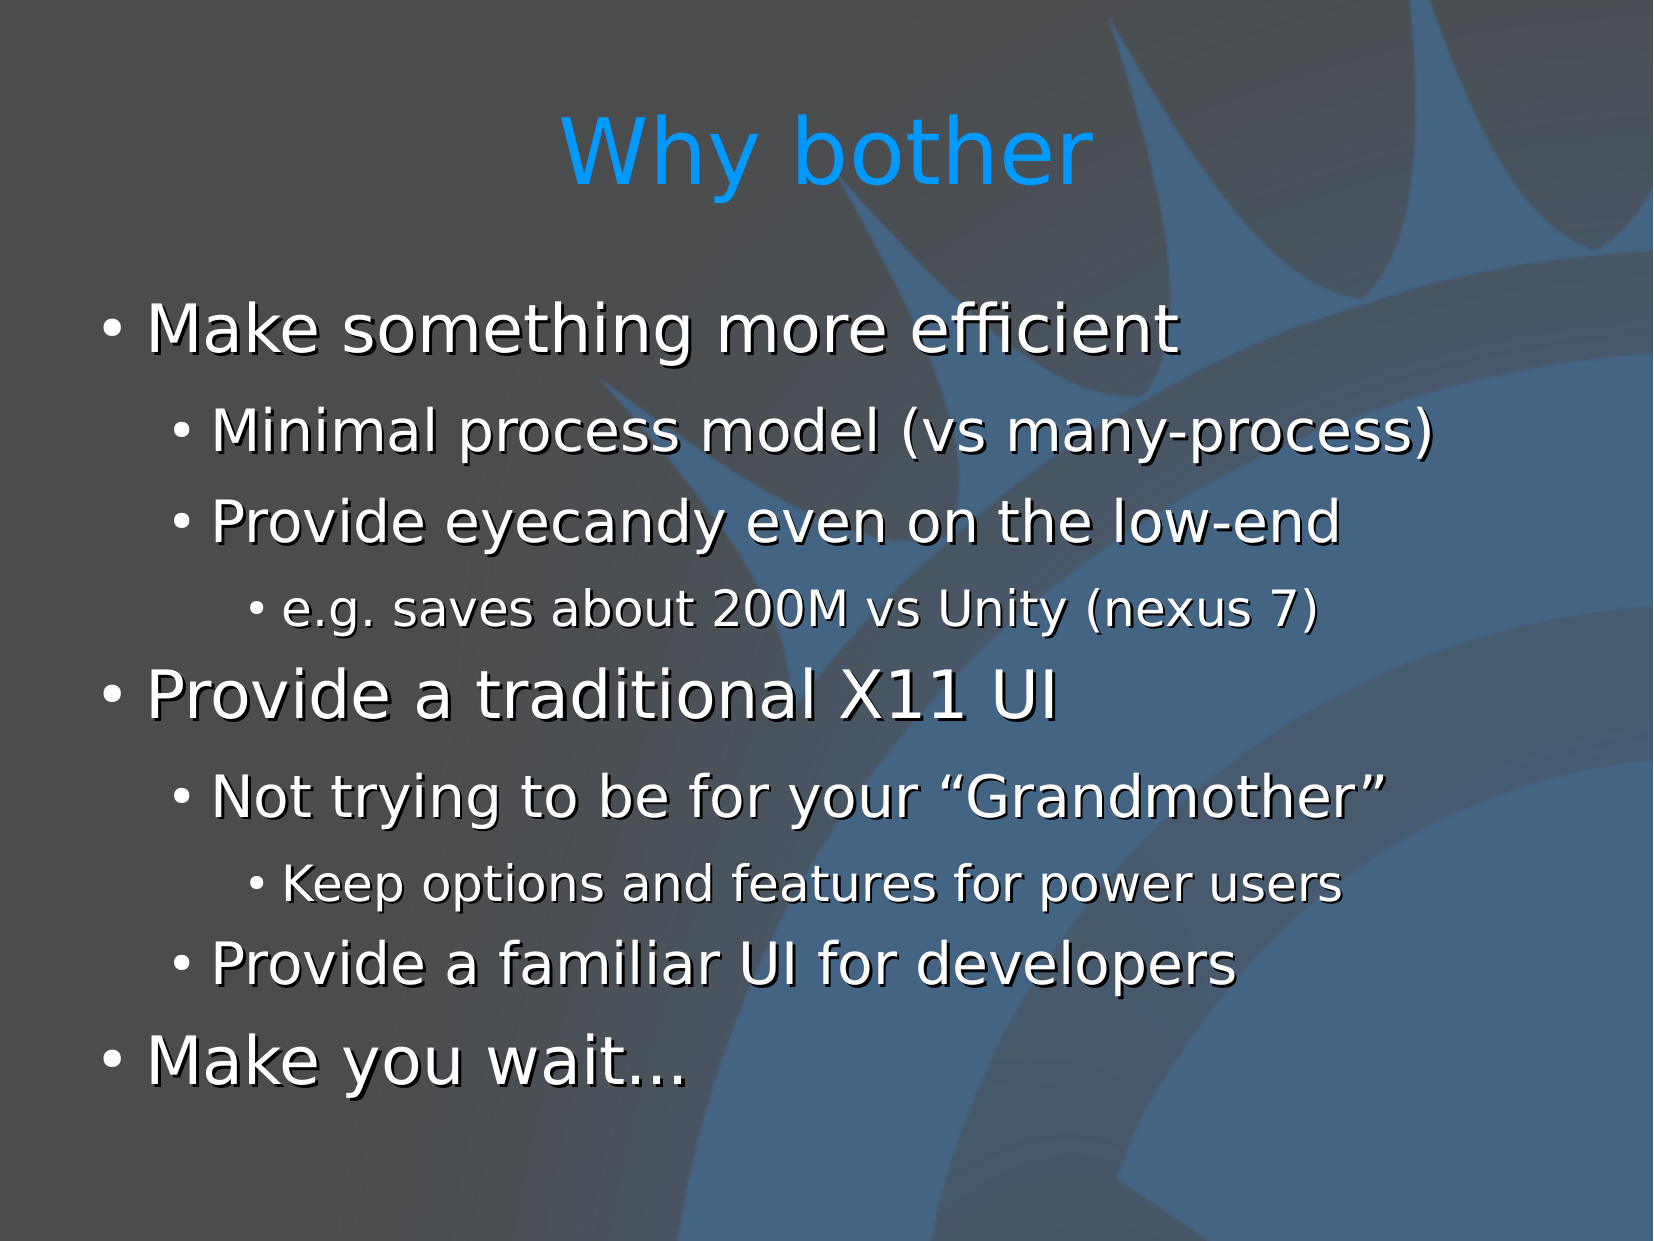

# Why bother
 Make something more efficient
 Minimal process model (vs many-process)
 Provide eyecandy even on the low-end
 e.g. saves about 200M vs Unity (nexus 7)
 Provide a traditional X11 UI
 Not trying to be for your “Grandmother”
 Keep options and features for power users
 Provide a familiar UI for developers
 Make you wait...